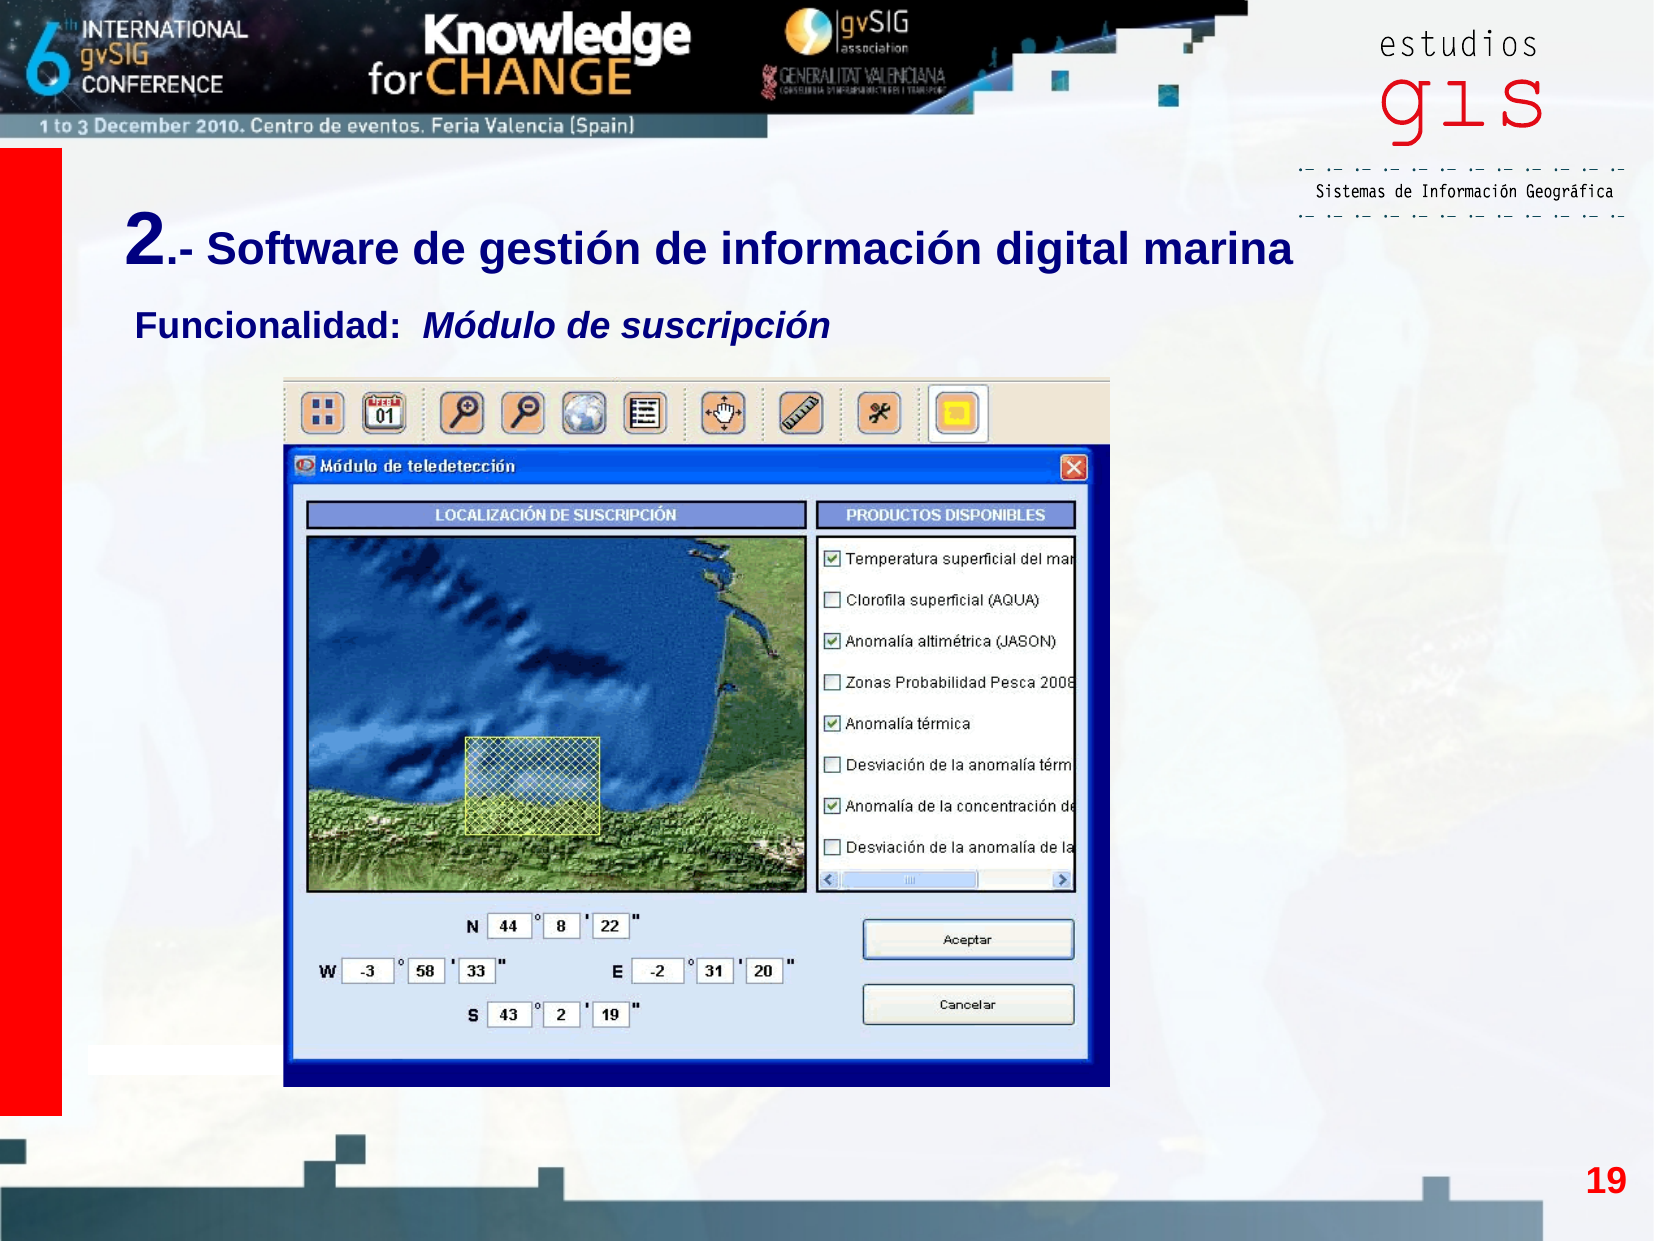

2.- Software de gestión de información digital marina
Funcionalidad: Módulo de suscripción
19